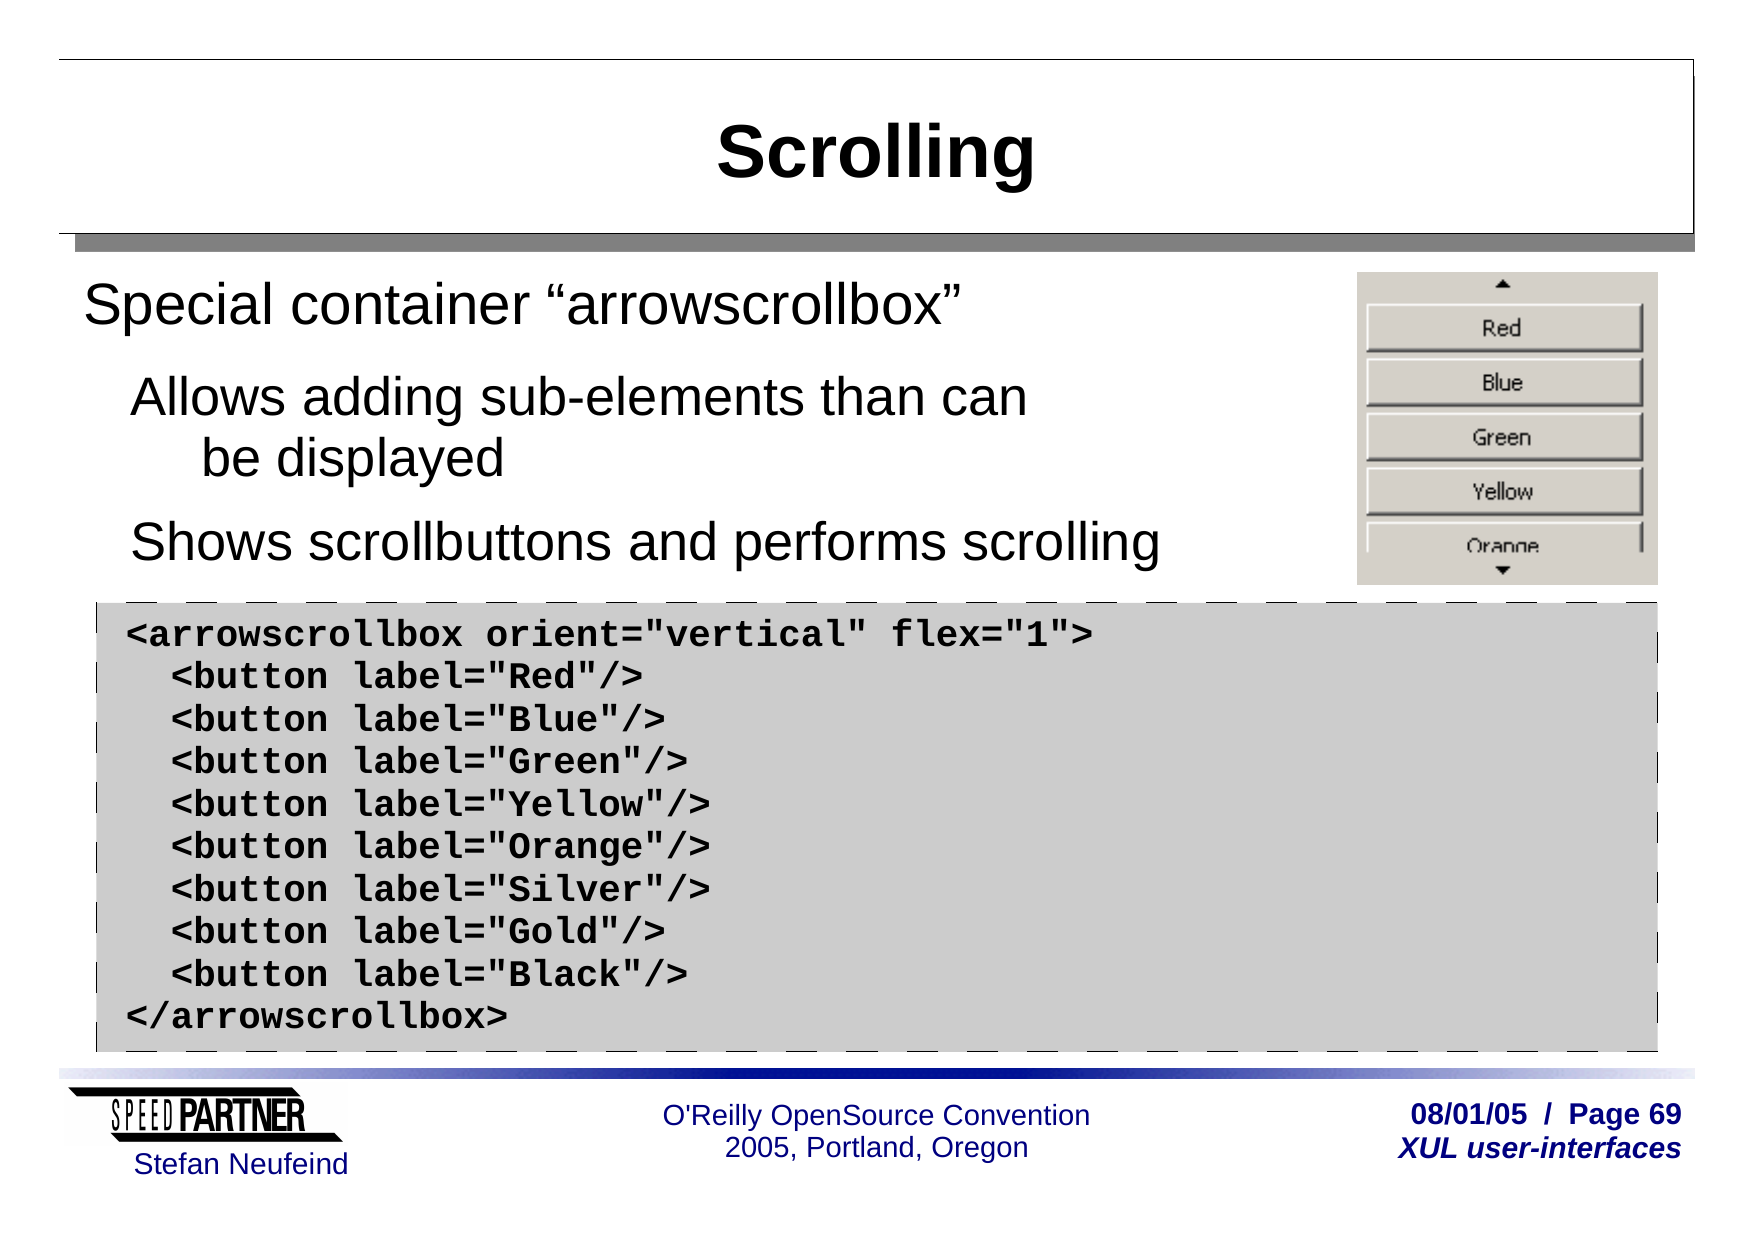

# Scrolling
Special container “arrowscrollbox”
Allows adding sub-elements than can
be displayed
Shows scrollbuttons and performs scrolling
<arrowscrollbox orient="vertical" flex="1">
 <button label="Red"/>
 <button label="Blue"/>
 <button label="Green"/>
 <button label="Yellow"/>
 <button label="Orange"/>
 <button label="Silver"/>
 <button label="Gold"/>
 <button label="Black"/>
</arrowscrollbox>